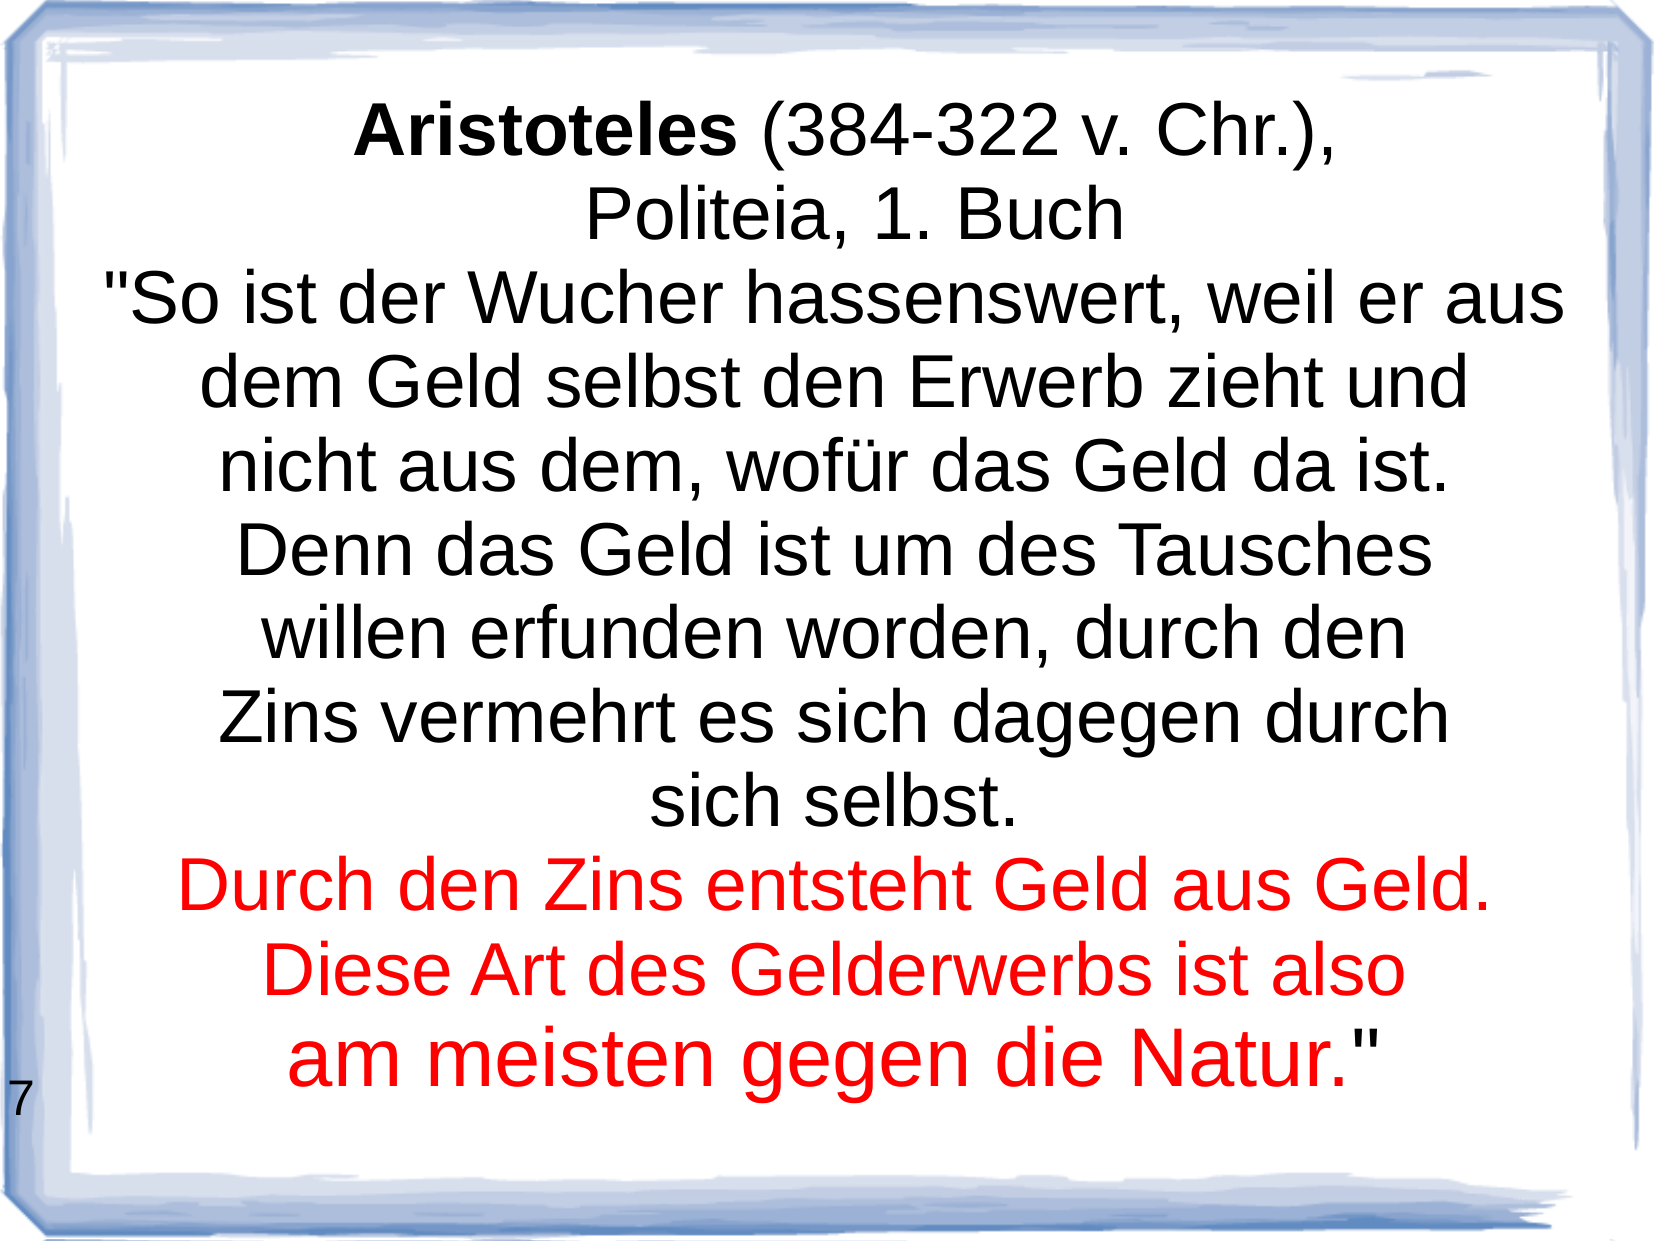

Aristoteles (384-322 v. Chr.),
 Politeia, 1. Buch
"So ist der Wucher hassenswert, weil er aus
dem Geld selbst den Erwerb zieht und
nicht aus dem, wofür das Geld da ist.
Denn das Geld ist um des Tausches
willen erfunden worden, durch den
Zins vermehrt es sich dagegen durch
sich selbst.
Durch den Zins entsteht Geld aus Geld.
Diese Art des Gelderwerbs ist also
am meisten gegen die Natur."